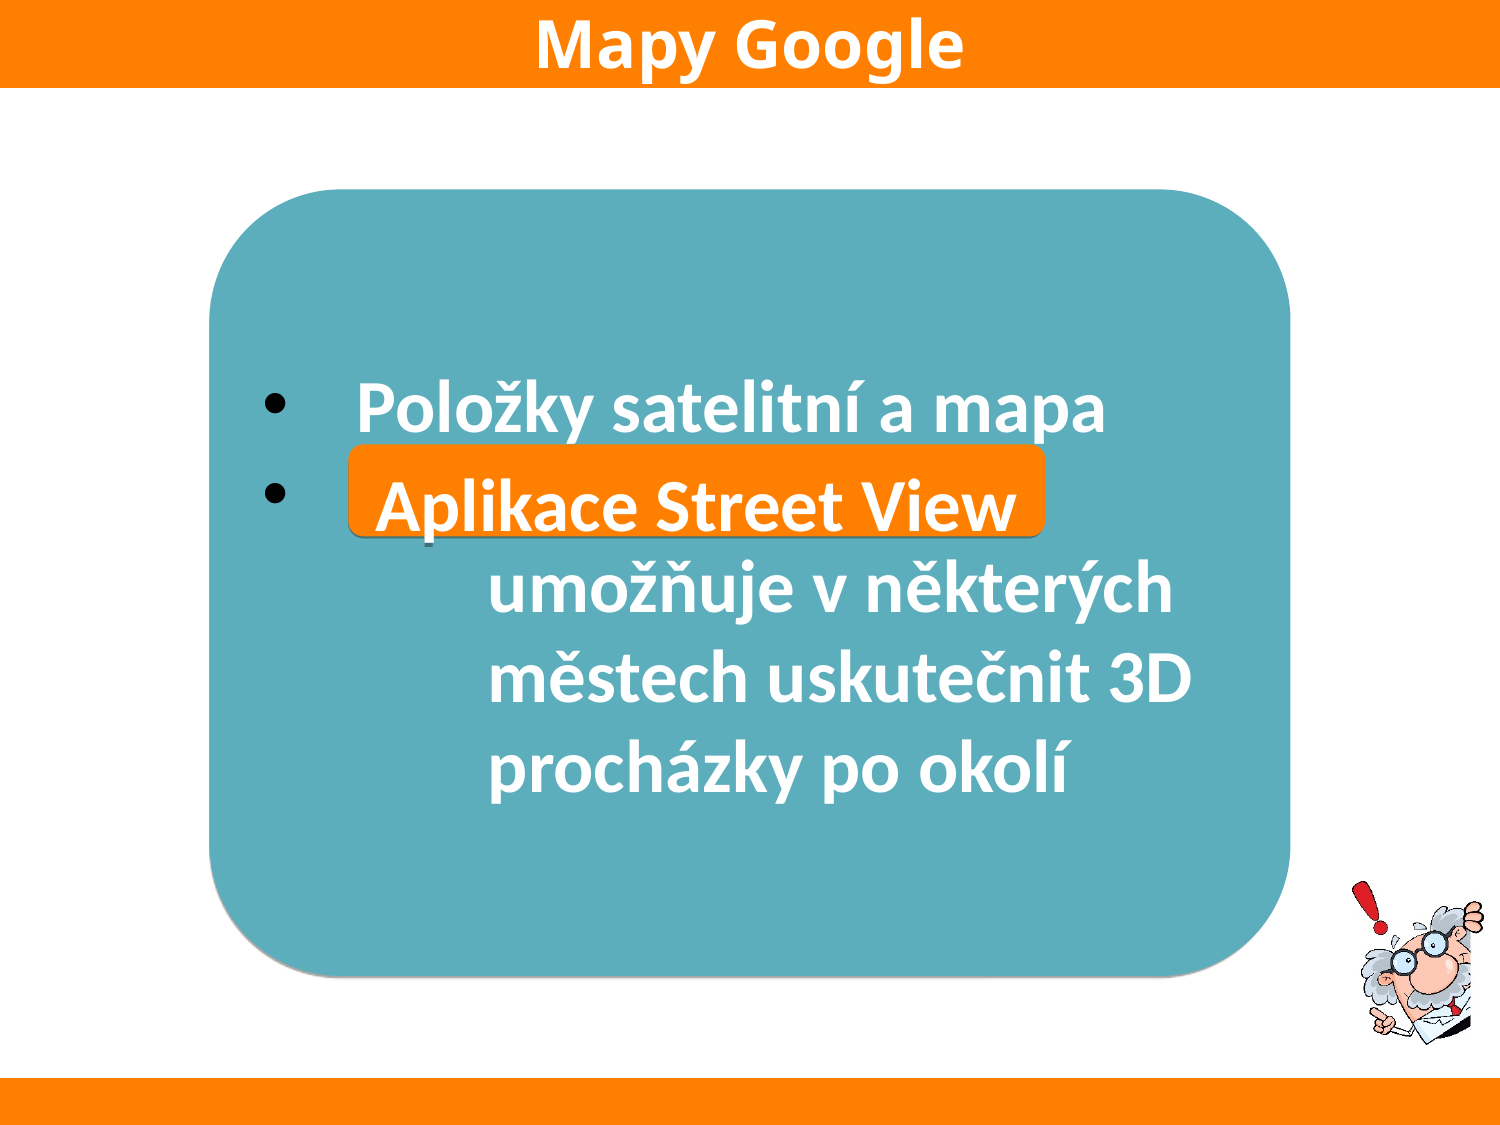

Mapy Google
Položky satelitní a mapa
Aplikace Street View
	umožňuje v některých 	městech uskutečnit 3D 	procházky po okolí
Aplikace Street View